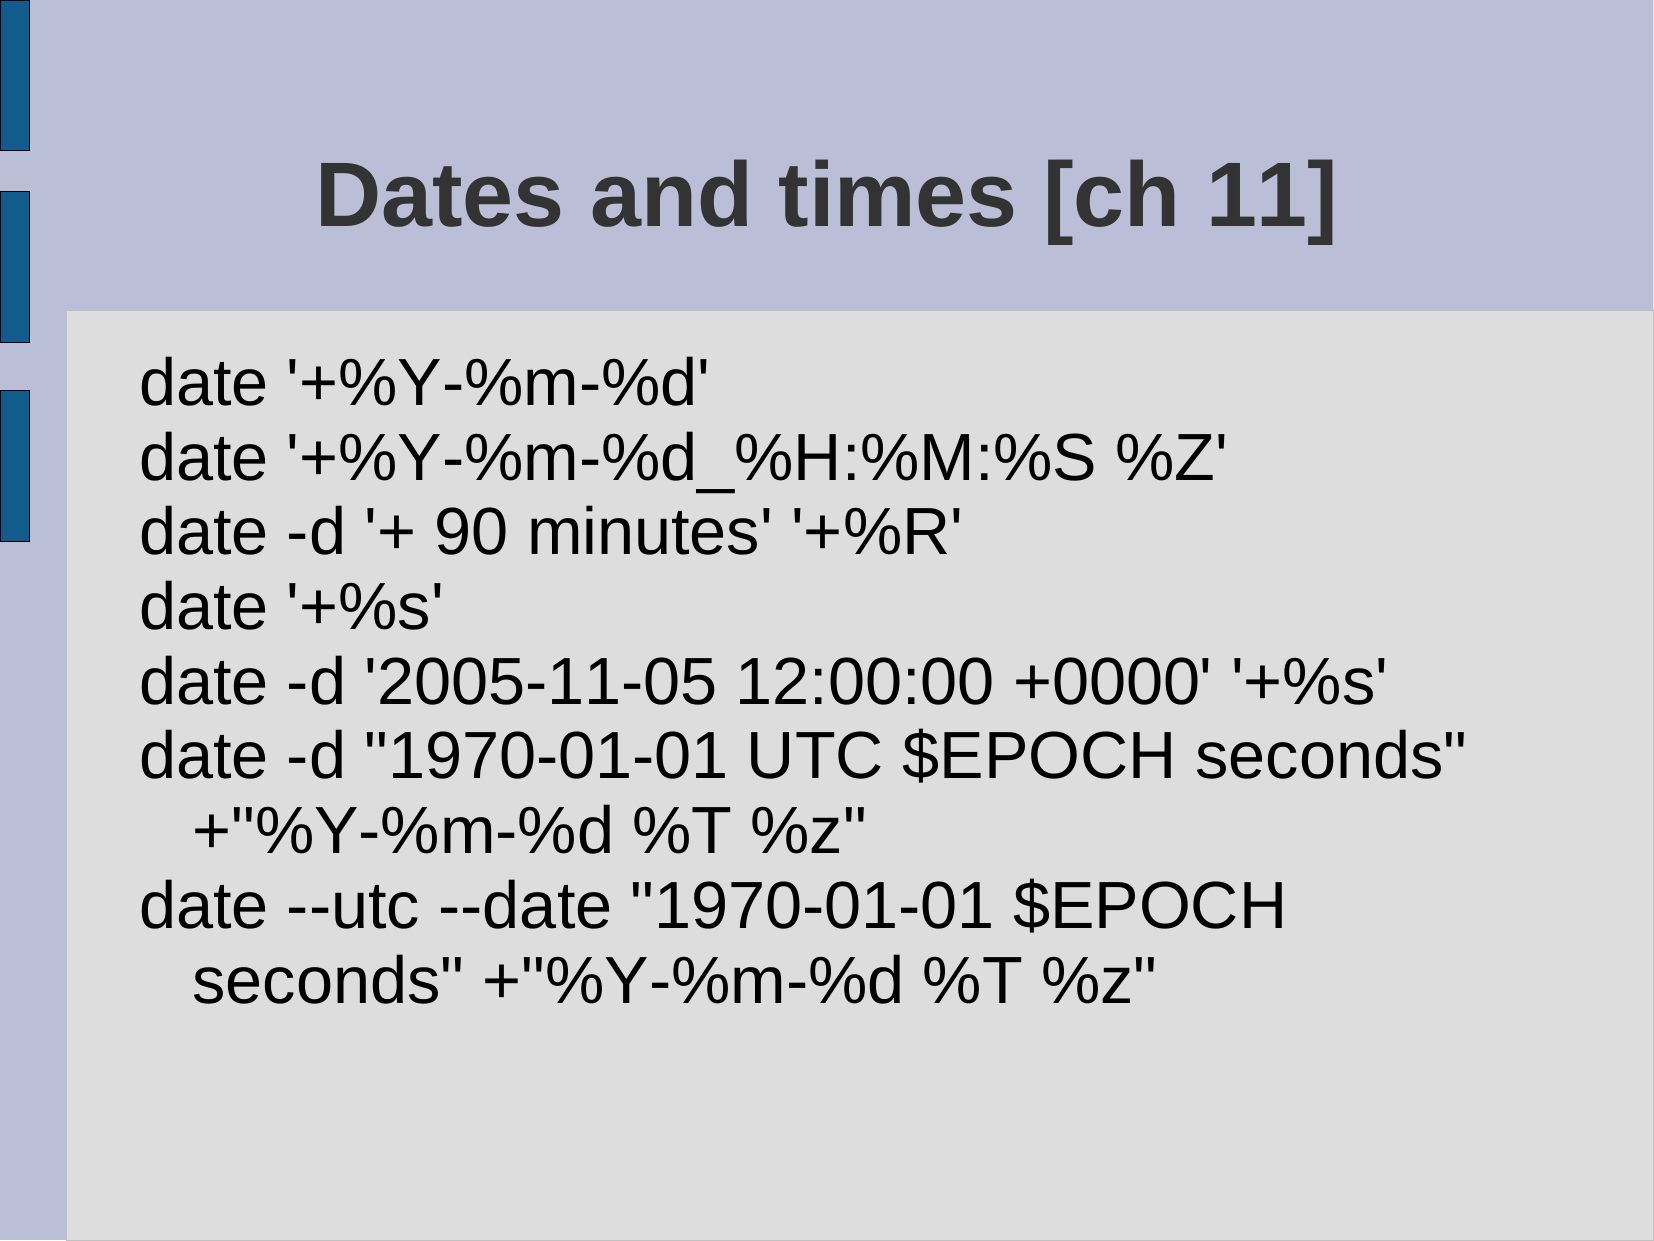

# Dates and times [ch 11]
date '+%Y-%m-%d'
date '+%Y-%m-%d_%H:%M:%S %Z'
date -d '+ 90 minutes' '+%R'
date '+%s'
date -d '2005-11-05 12:00:00 +0000' '+%s'
date -d "1970-01-01 UTC $EPOCH seconds" +"%Y-%m-%d %T %z"
date --utc --date "1970-01-01 $EPOCH seconds" +"%Y-%m-%d %T %z"